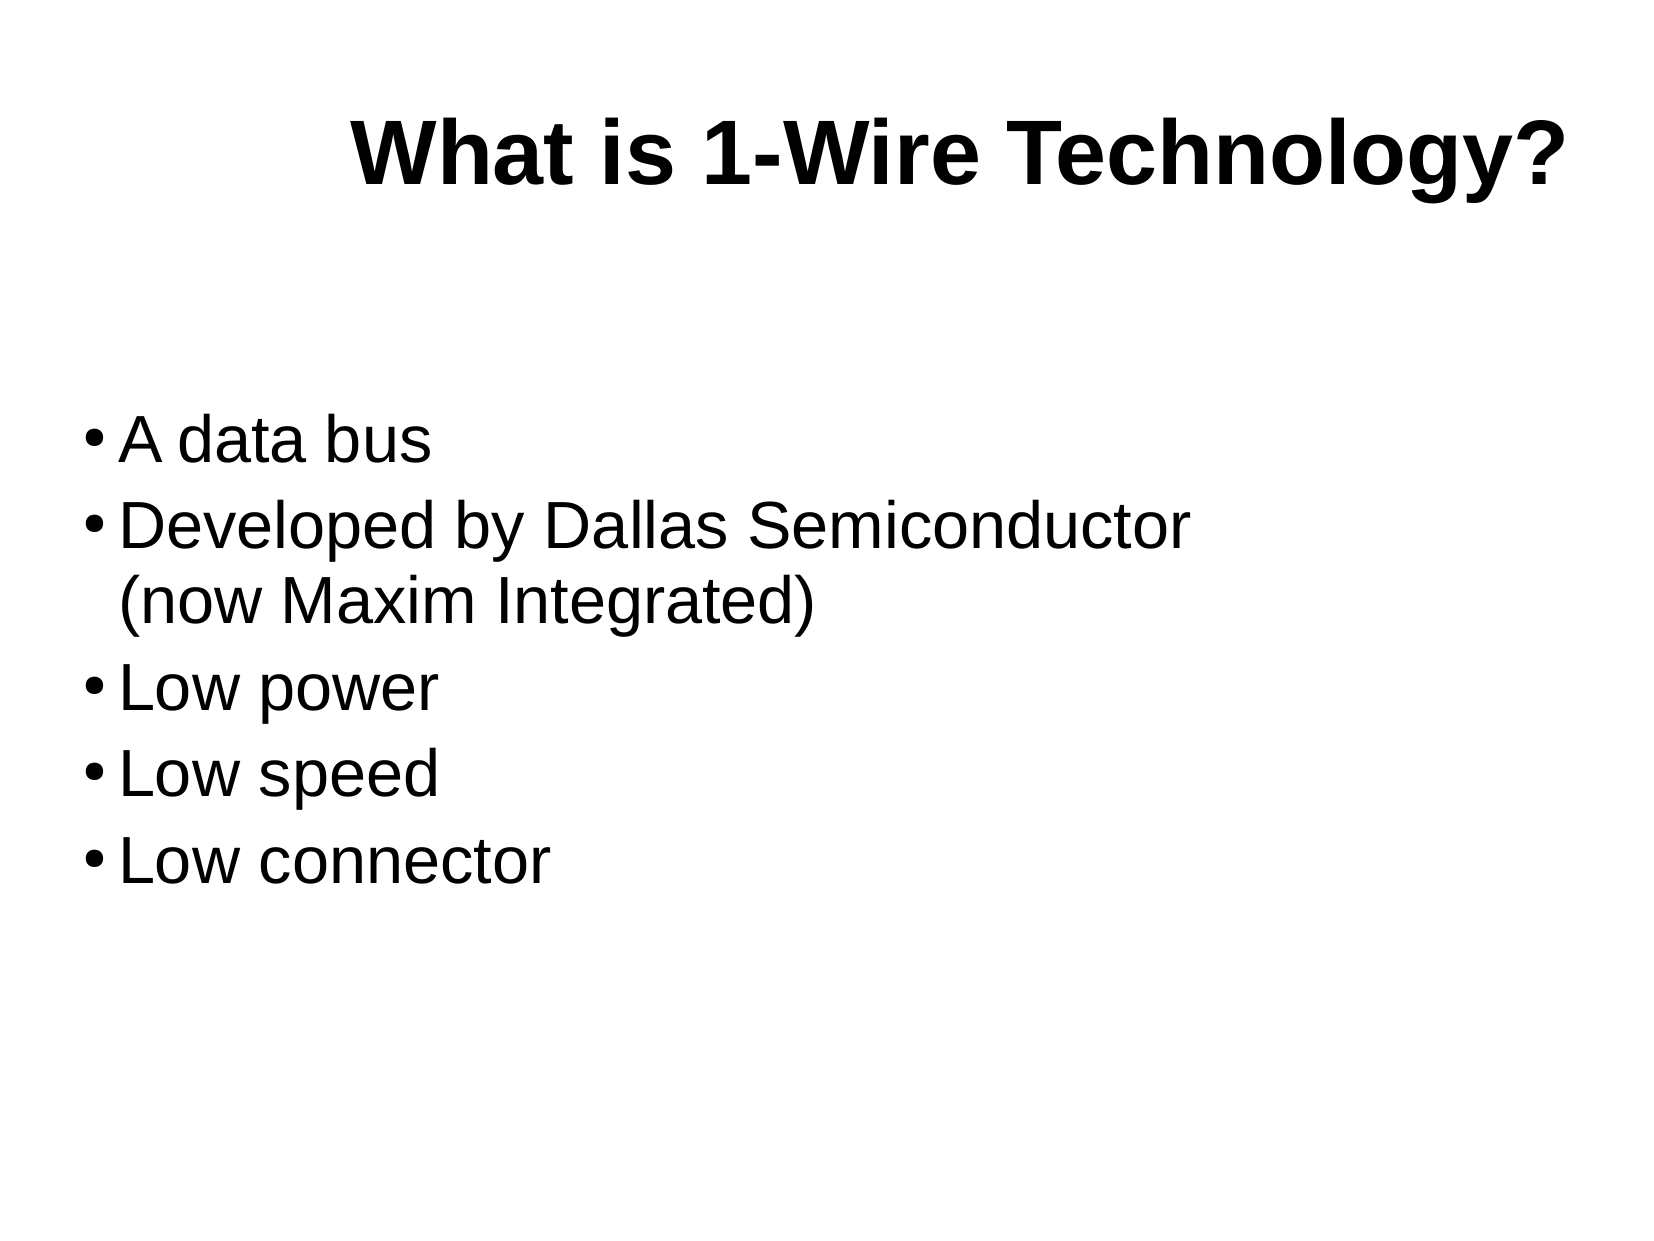

# What is 1-Wire Technology?
A data bus
Developed by Dallas Semiconductor
(now Maxim Integrated)
Low power
Low speed
Low connector